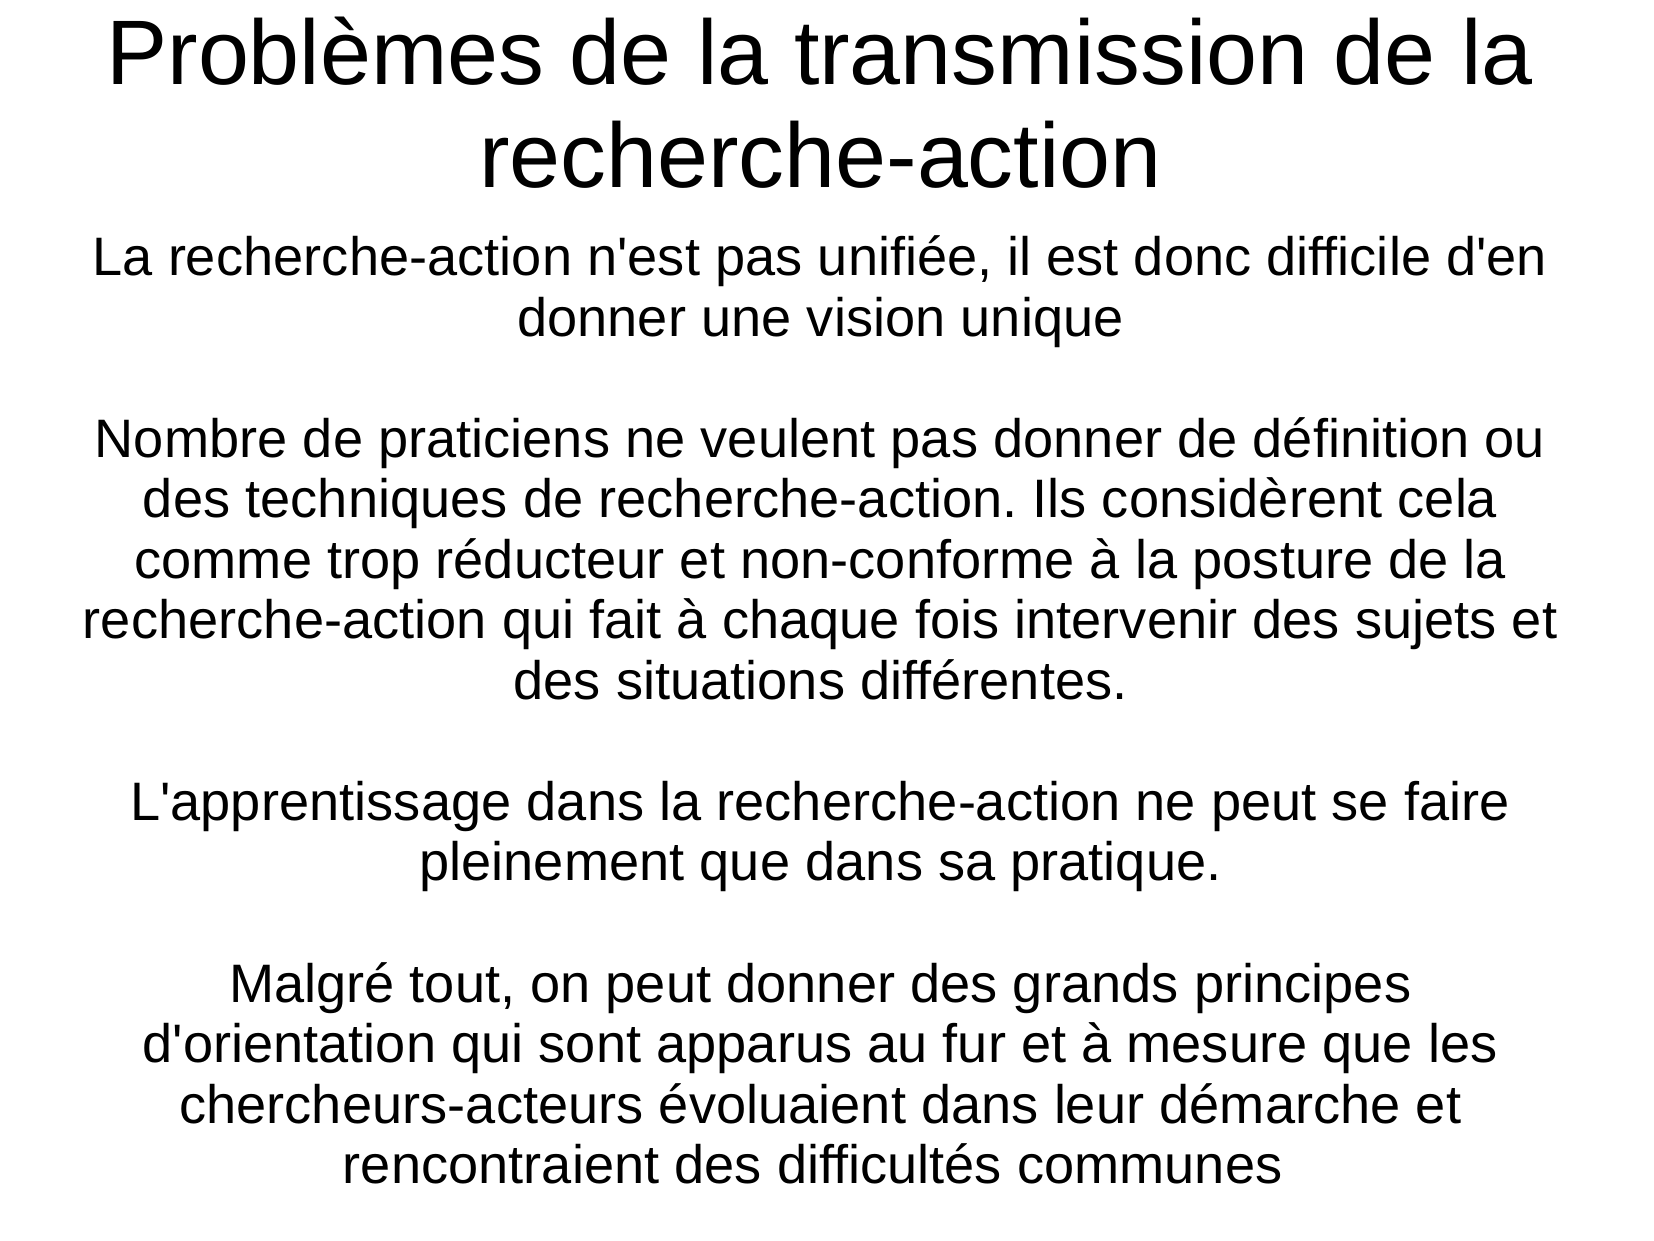

# Problèmes de la transmission de la recherche-action
La recherche-action n'est pas unifiée, il est donc difficile d'en donner une vision unique
Nombre de praticiens ne veulent pas donner de définition ou des techniques de recherche-action. Ils considèrent cela comme trop réducteur et non-conforme à la posture de la recherche-action qui fait à chaque fois intervenir des sujets et des situations différentes.
L'apprentissage dans la recherche-action ne peut se faire pleinement que dans sa pratique.
Malgré tout, on peut donner des grands principes d'orientation qui sont apparus au fur et à mesure que les chercheurs-acteurs évoluaient dans leur démarche et rencontraient des difficultés communes